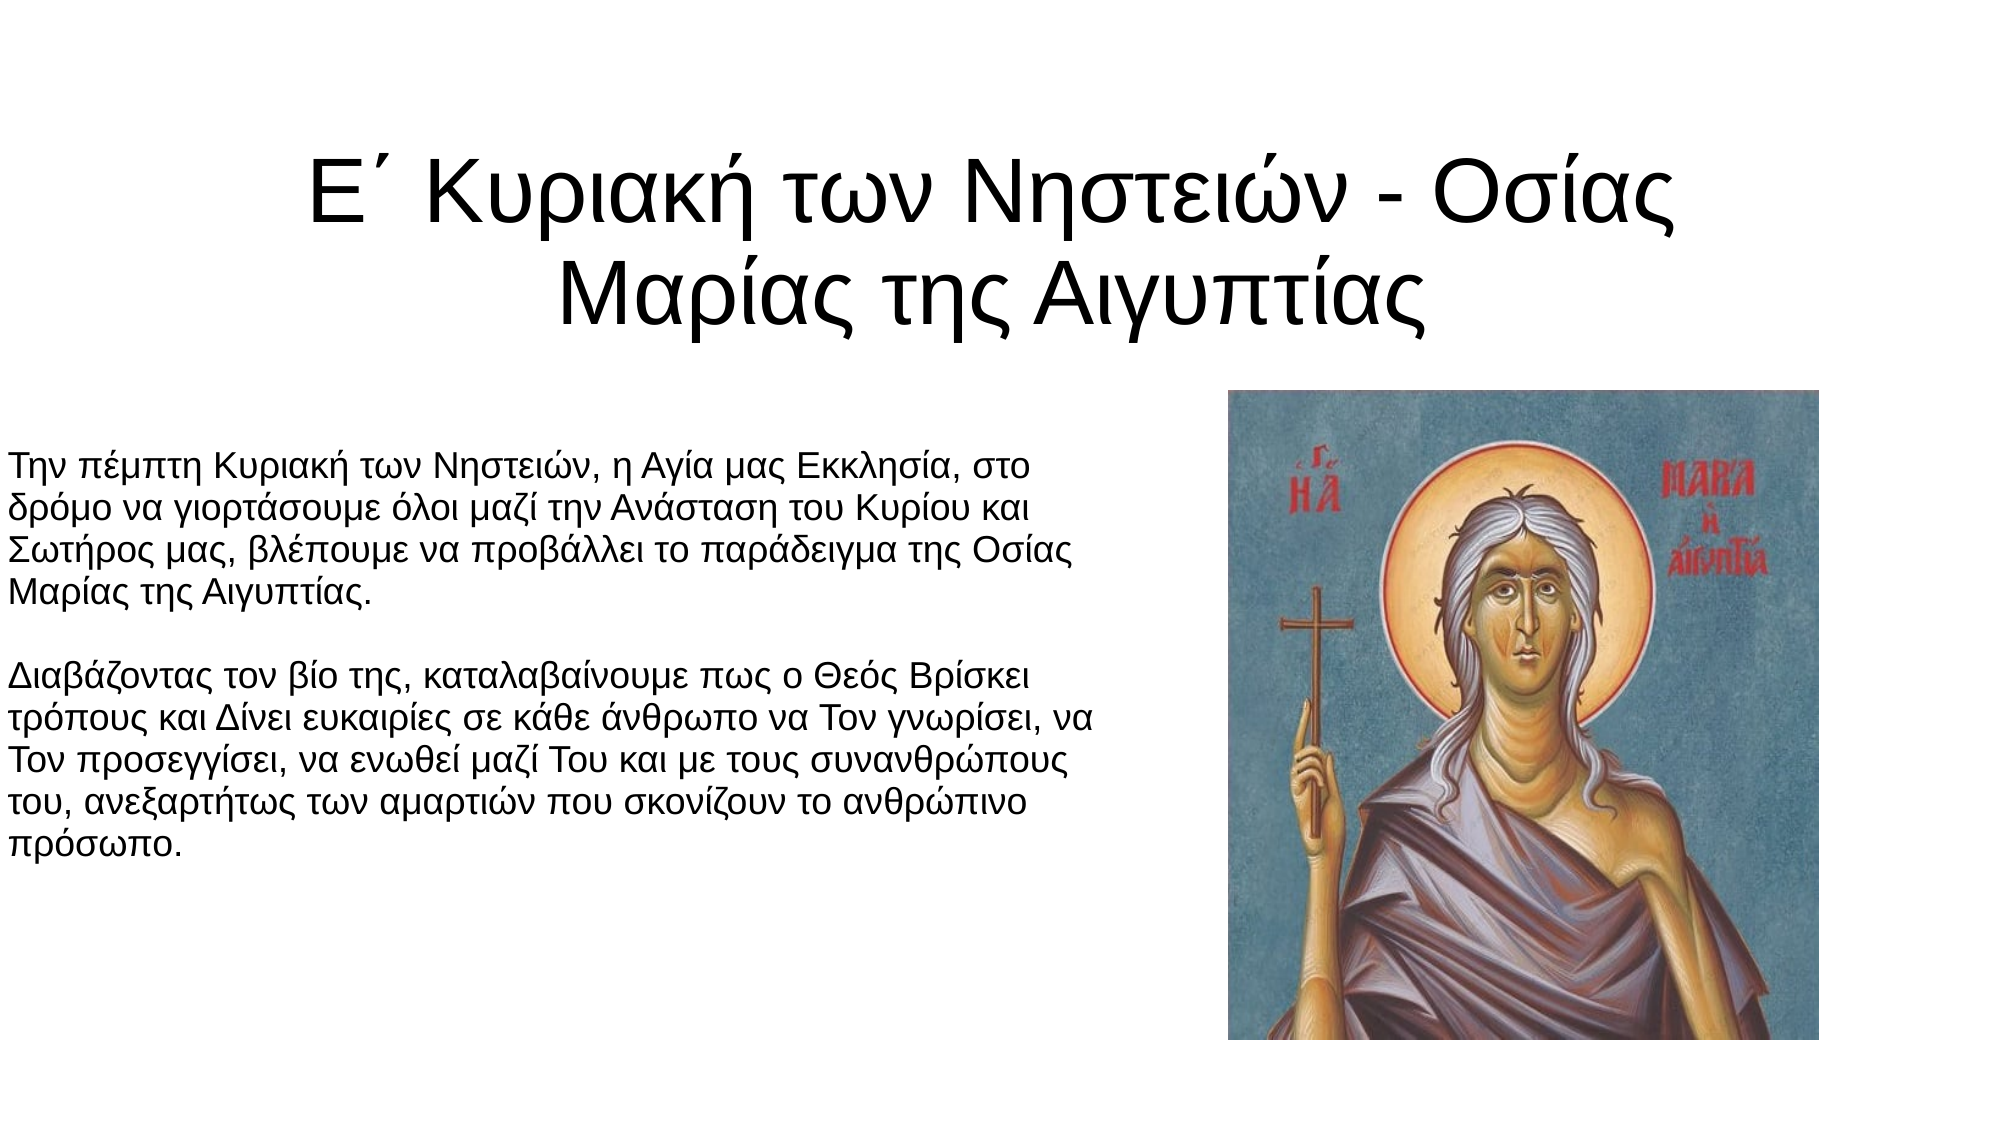

# Ε΄ Κυριακή των Νηστειών - Οσίας Μαρίας της Αιγυπτίας
Την πέμπτη Κυριακή των Νηστειών, η Αγία μας Εκκλησία, στο δρόμο να γιορτάσουμε όλοι μαζί την Ανάσταση του Κυρίου και Σωτήρος μας, βλέπουμε να προβάλλει το παράδειγμα της Οσίας Μαρίας της Αιγυπτίας.
Διαβάζοντας τον βίο της, καταλαβαίνουμε πως ο Θεός Βρίσκει τρόπους και Δίνει ευκαιρίες σε κάθε άνθρωπο να Τον γνωρίσει, να Τον προσεγγίσει, να ενωθεί μαζί Του και με τους συνανθρώπους του, ανεξαρτήτως των αμαρτιών που σκονίζουν το ανθρώπινο πρόσωπο.